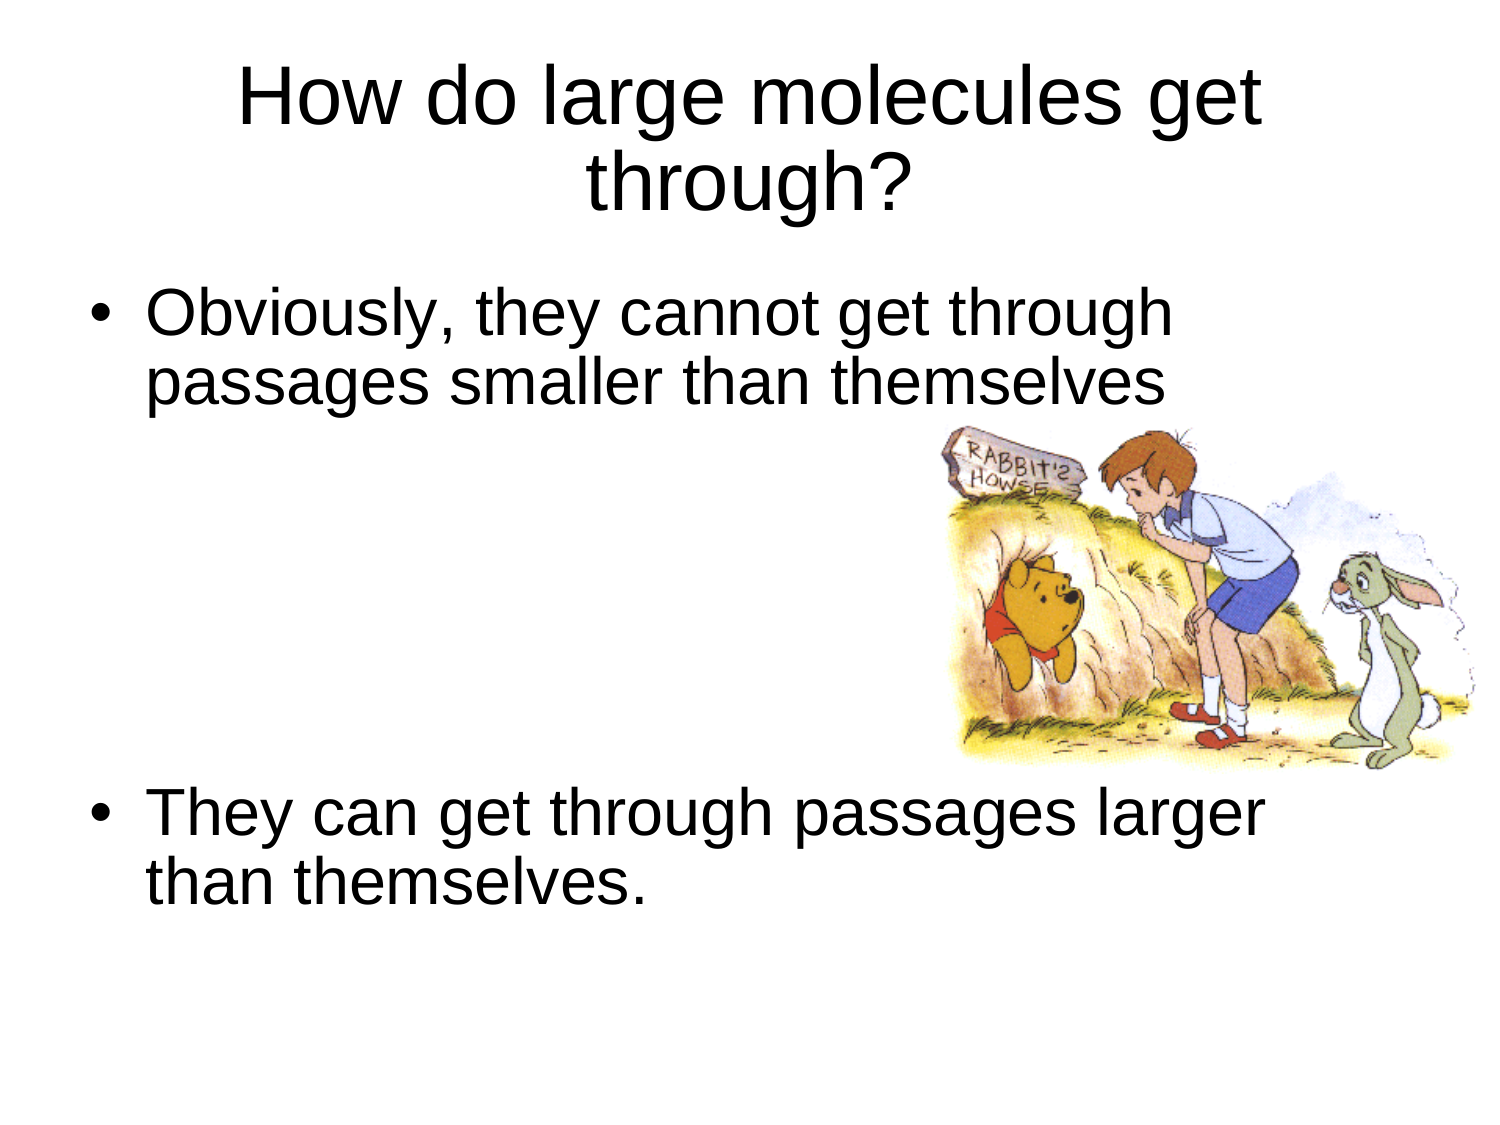

# How do large molecules get through?
Obviously, they cannot get through passages smaller than themselves
They can get through passages larger than themselves.